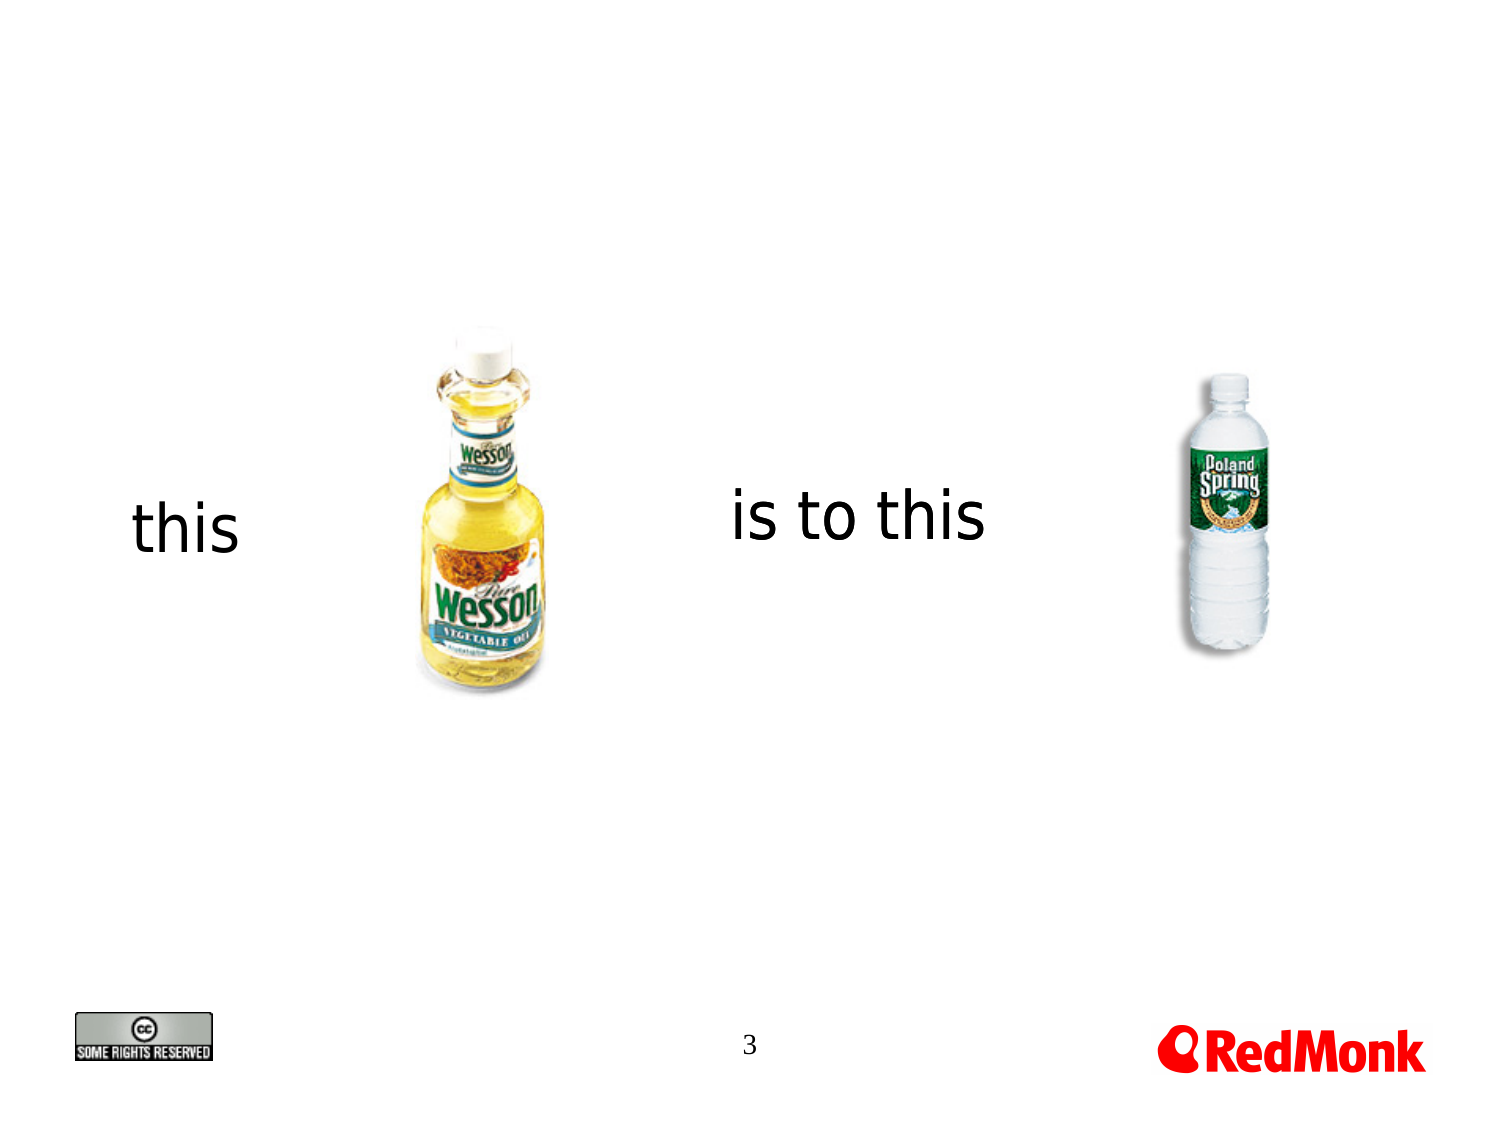

is to this
is to this
this